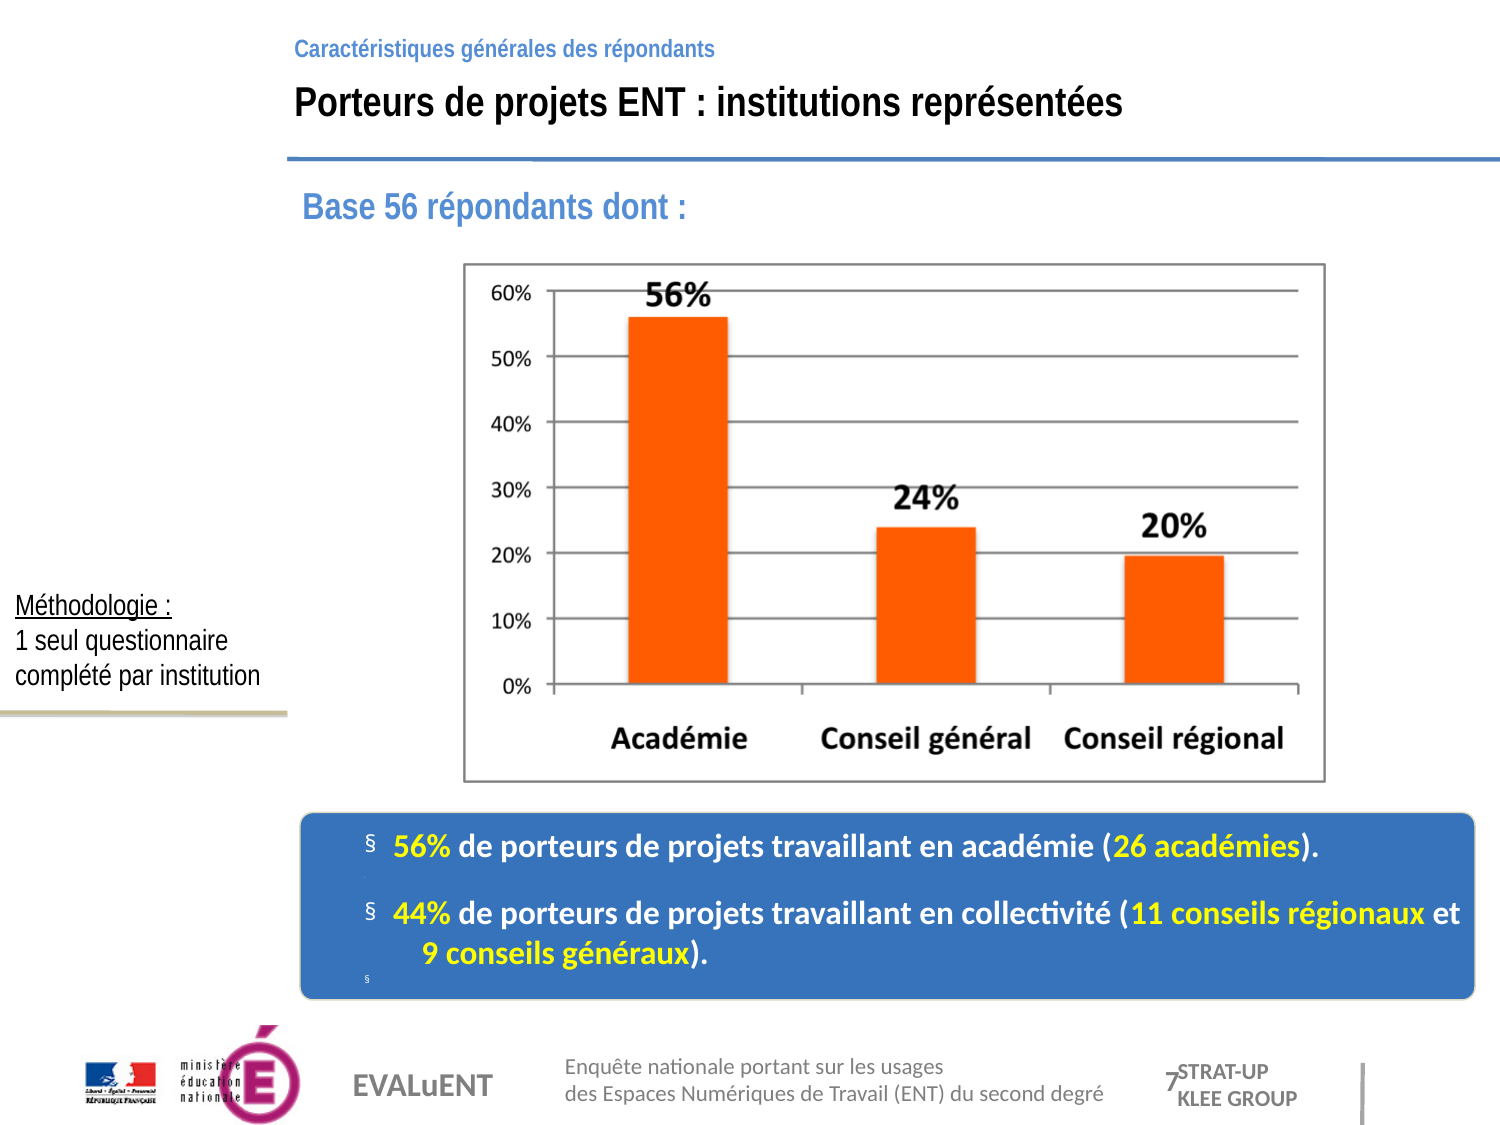

Caractéristiques générales des répondants
Porteurs de projets ENT : institutions représentées
Base 56 répondants dont :
Méthodologie :
1 seul questionnaire
complété par institution
56% de porteurs de projets travaillant en académie (26 académies).
44% de porteurs de projets travaillant en collectivité (11 conseils régionaux et
9 conseils généraux).